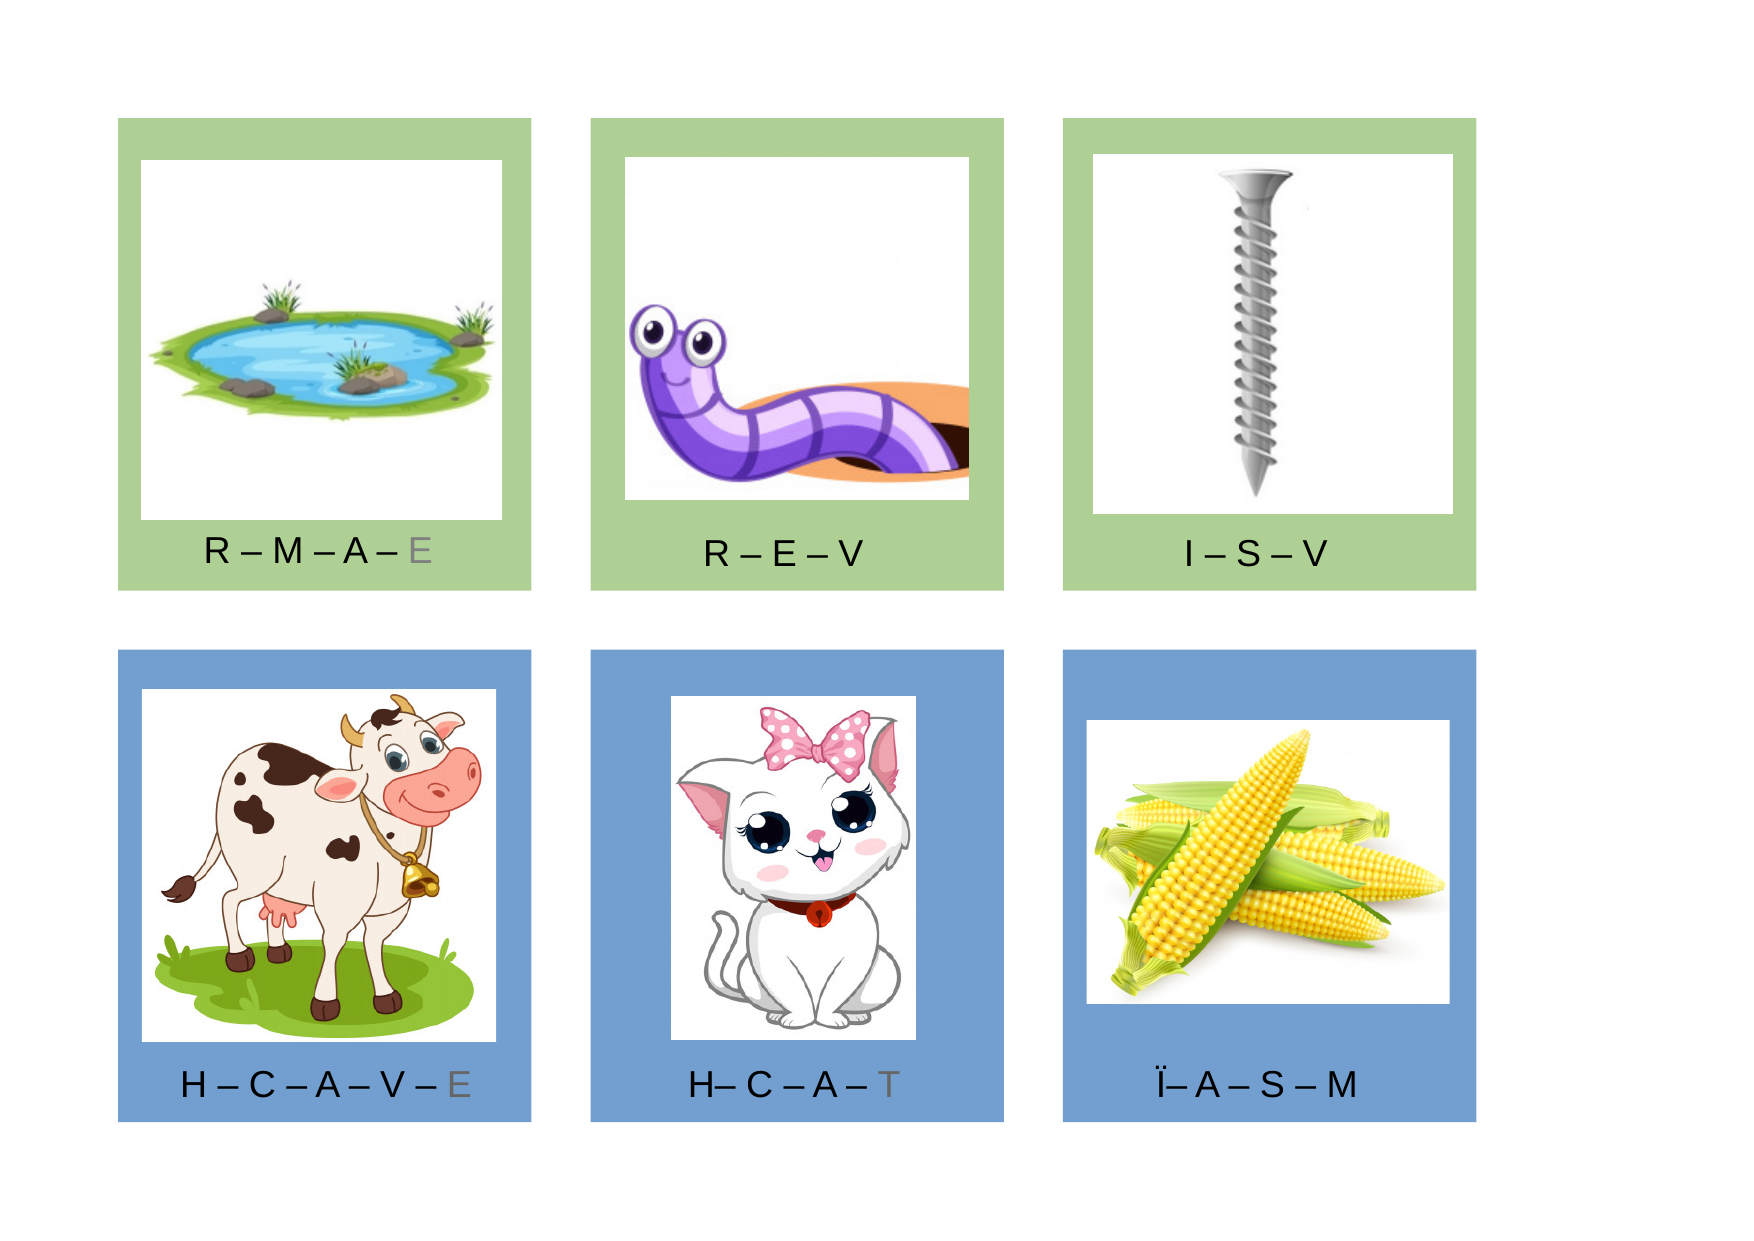

R – M – A – E
R – E – V
I – S – V
H – C – A – V – E
H– C – A – T
Ï– A – S – M